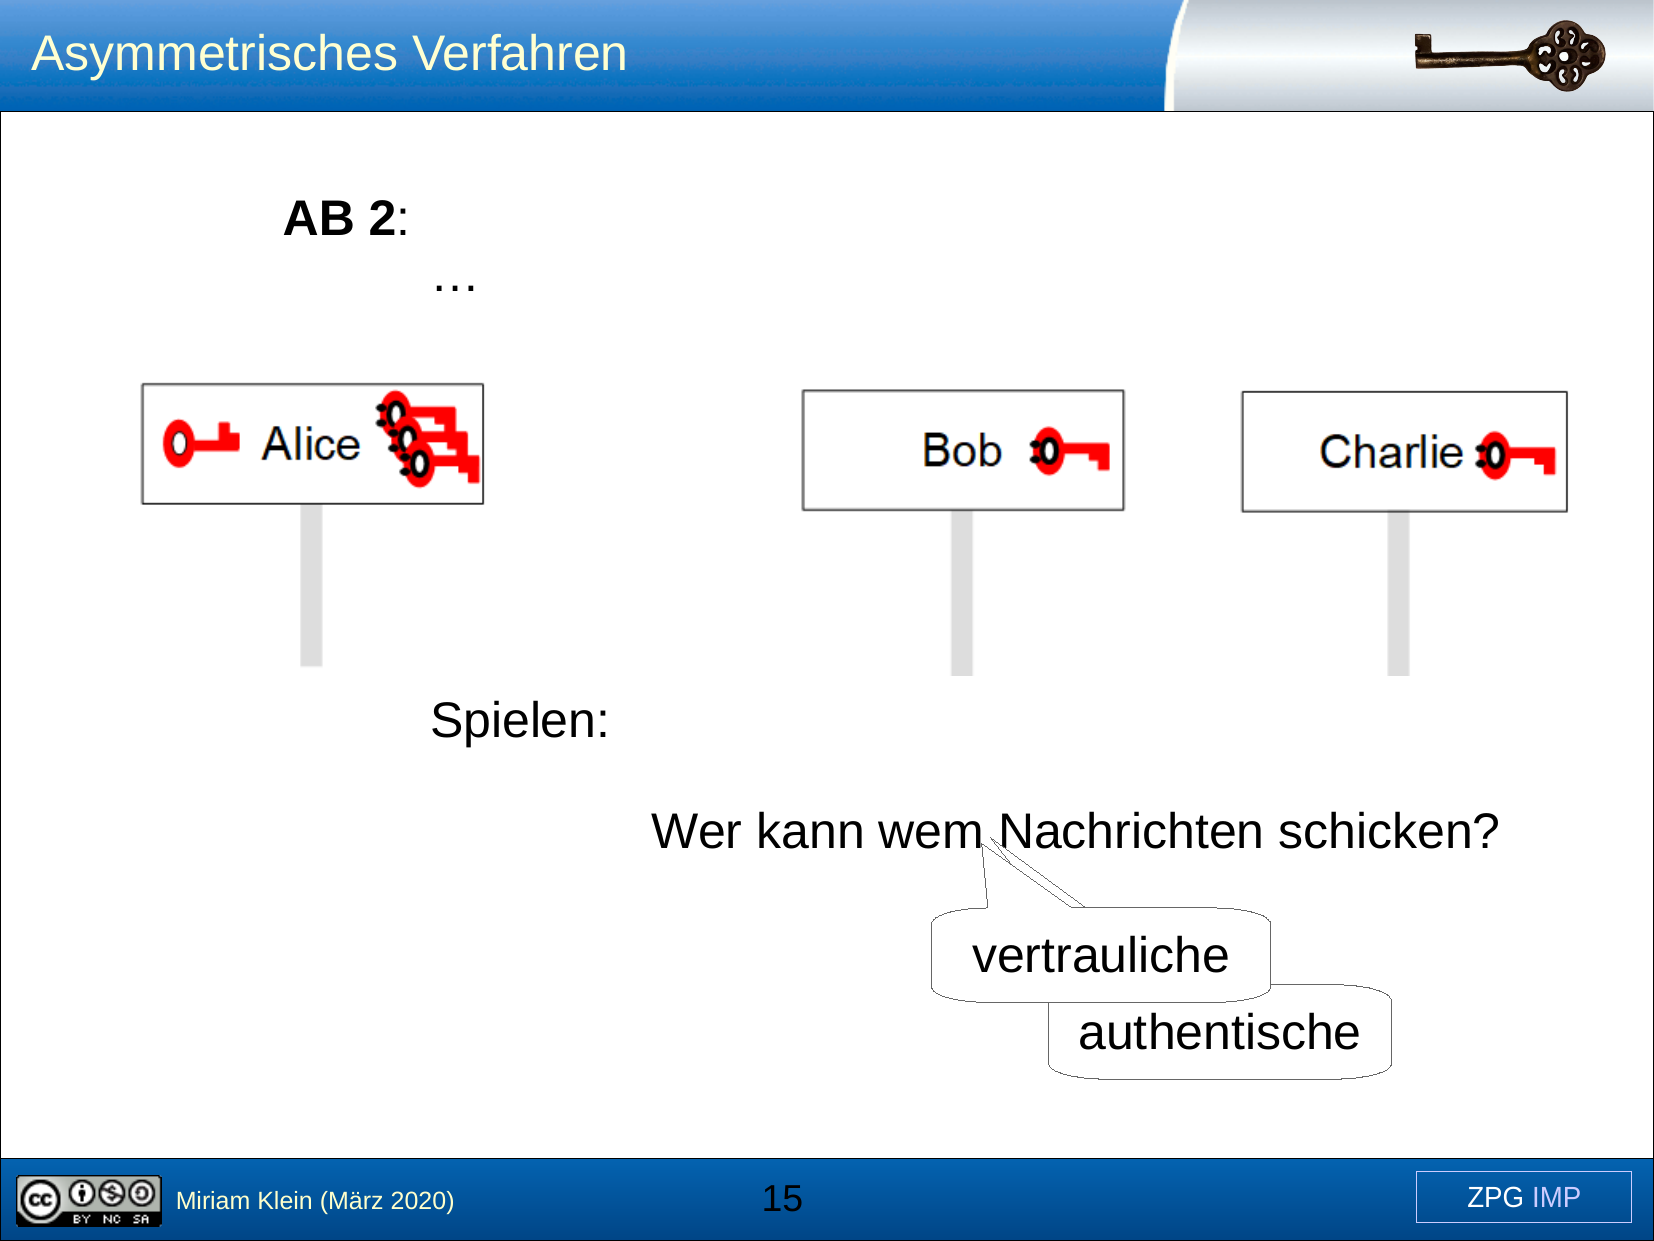

# Asymmetrisches Verfahren
AB 2:
		…
		Spielen:
		 			Wer kann wem Nachrichten schicken?
vertrauliche
authentische
15